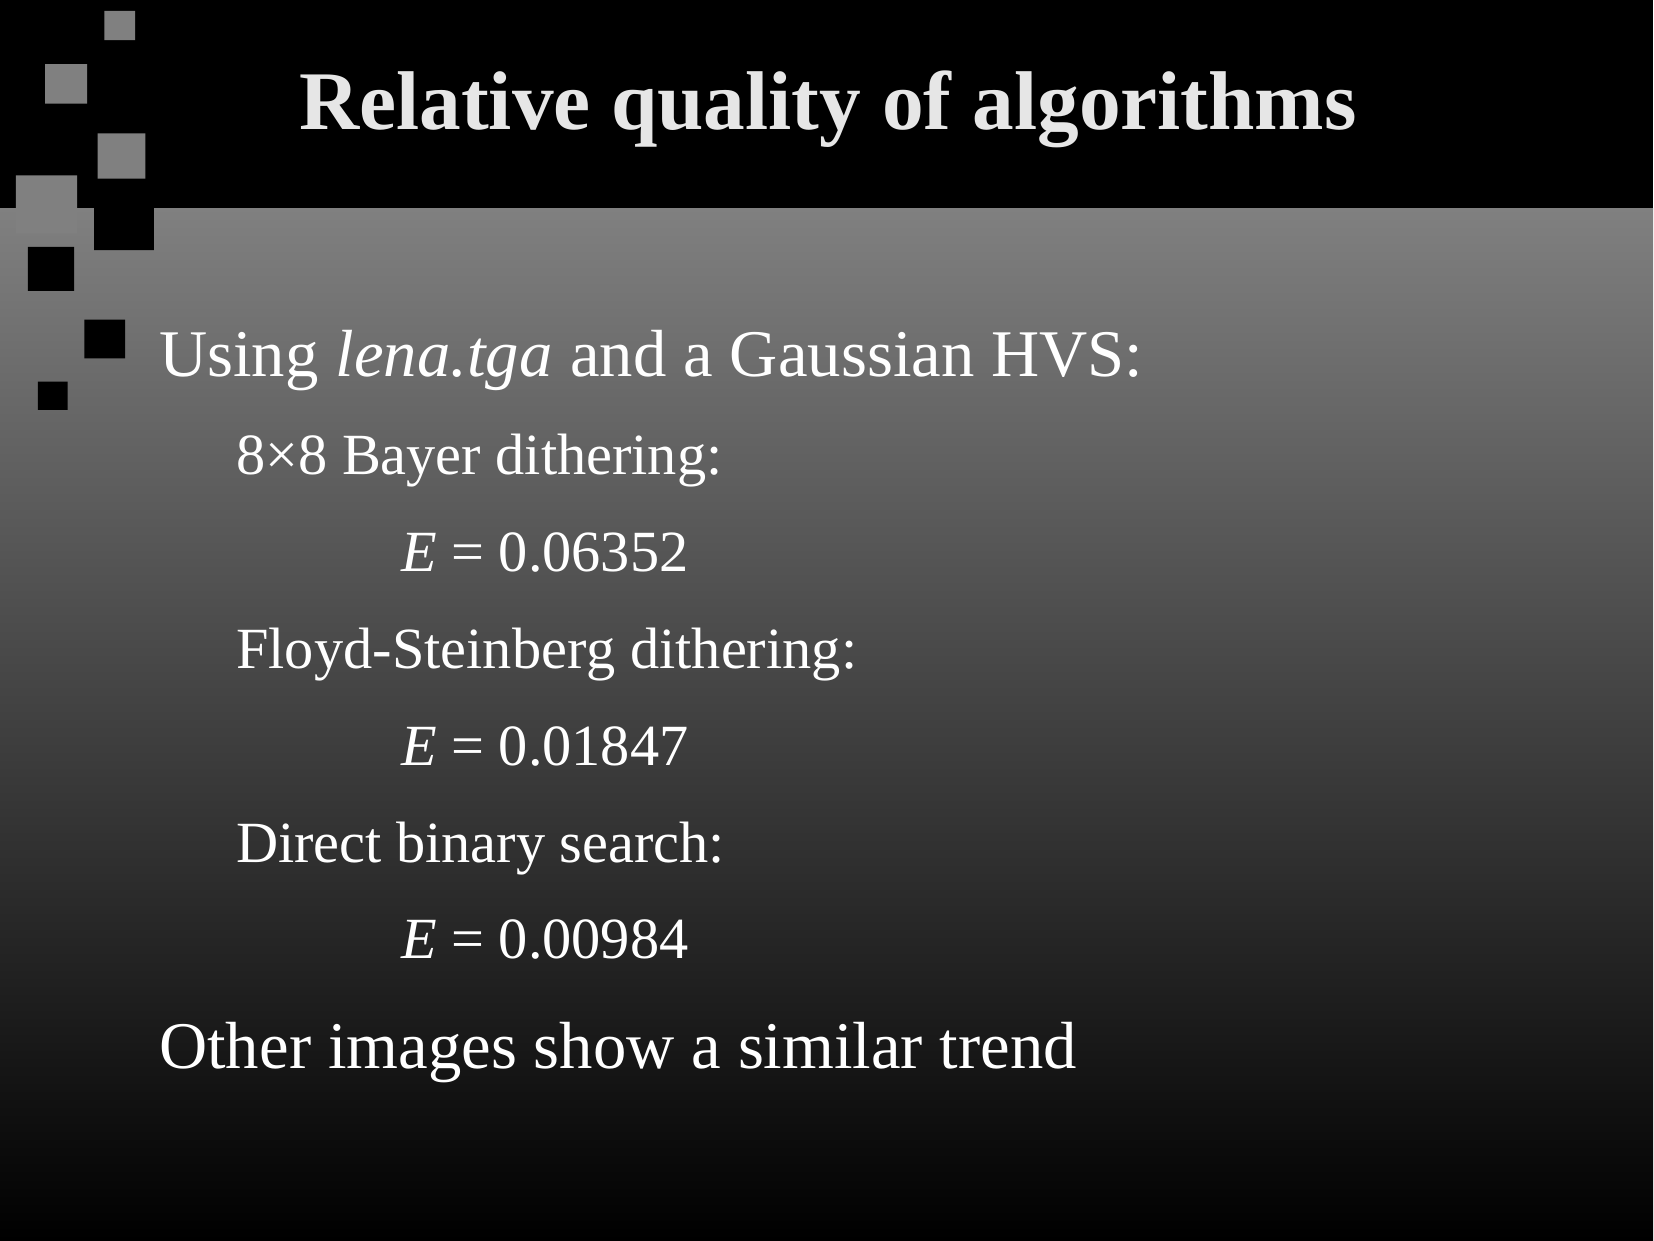

# Relative quality of algorithms
Using lena.tga and a Gaussian HVS:
8×8 Bayer dithering:
	E = 0.06352
Floyd-Steinberg dithering:
	E = 0.01847
Direct binary search:
	E = 0.00984
Other images show a similar trend